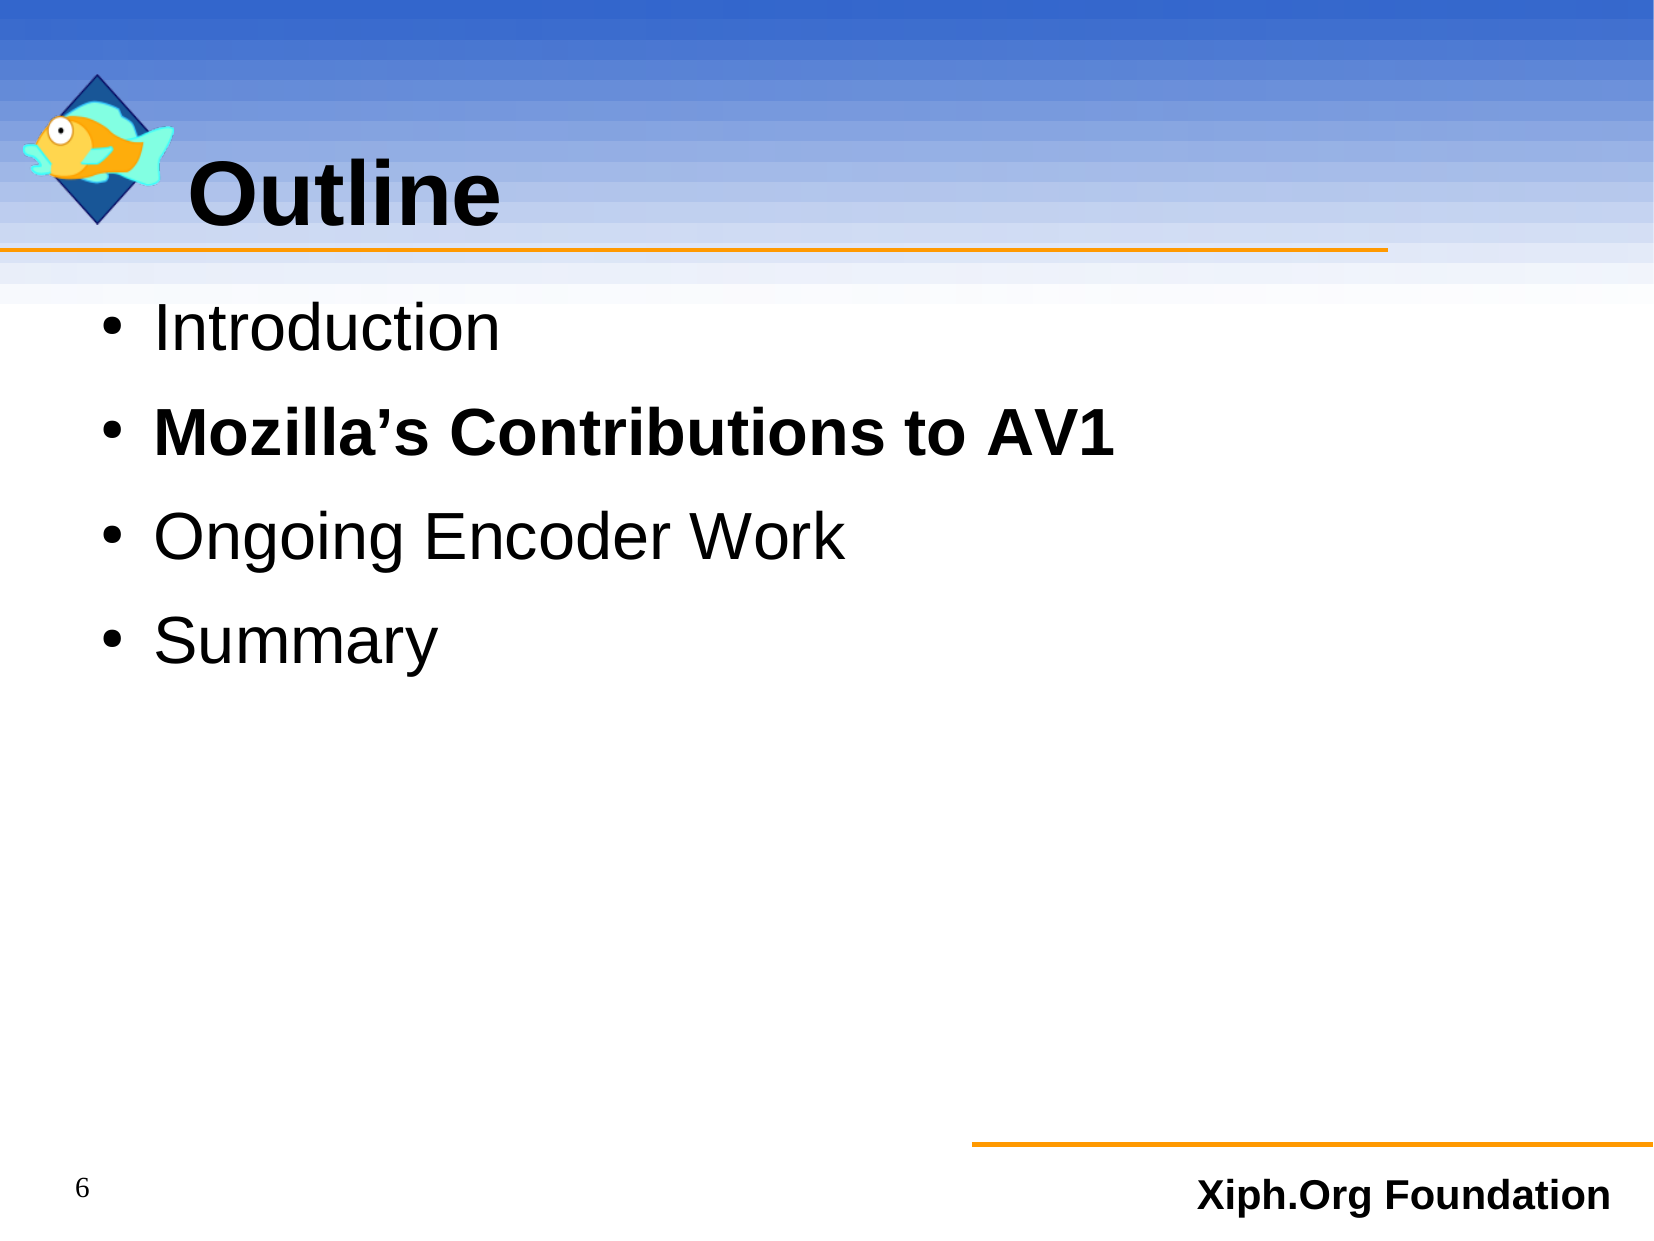

# Outline
Introduction
Mozilla’s Contributions to AV1
Ongoing Encoder Work
Summary
6